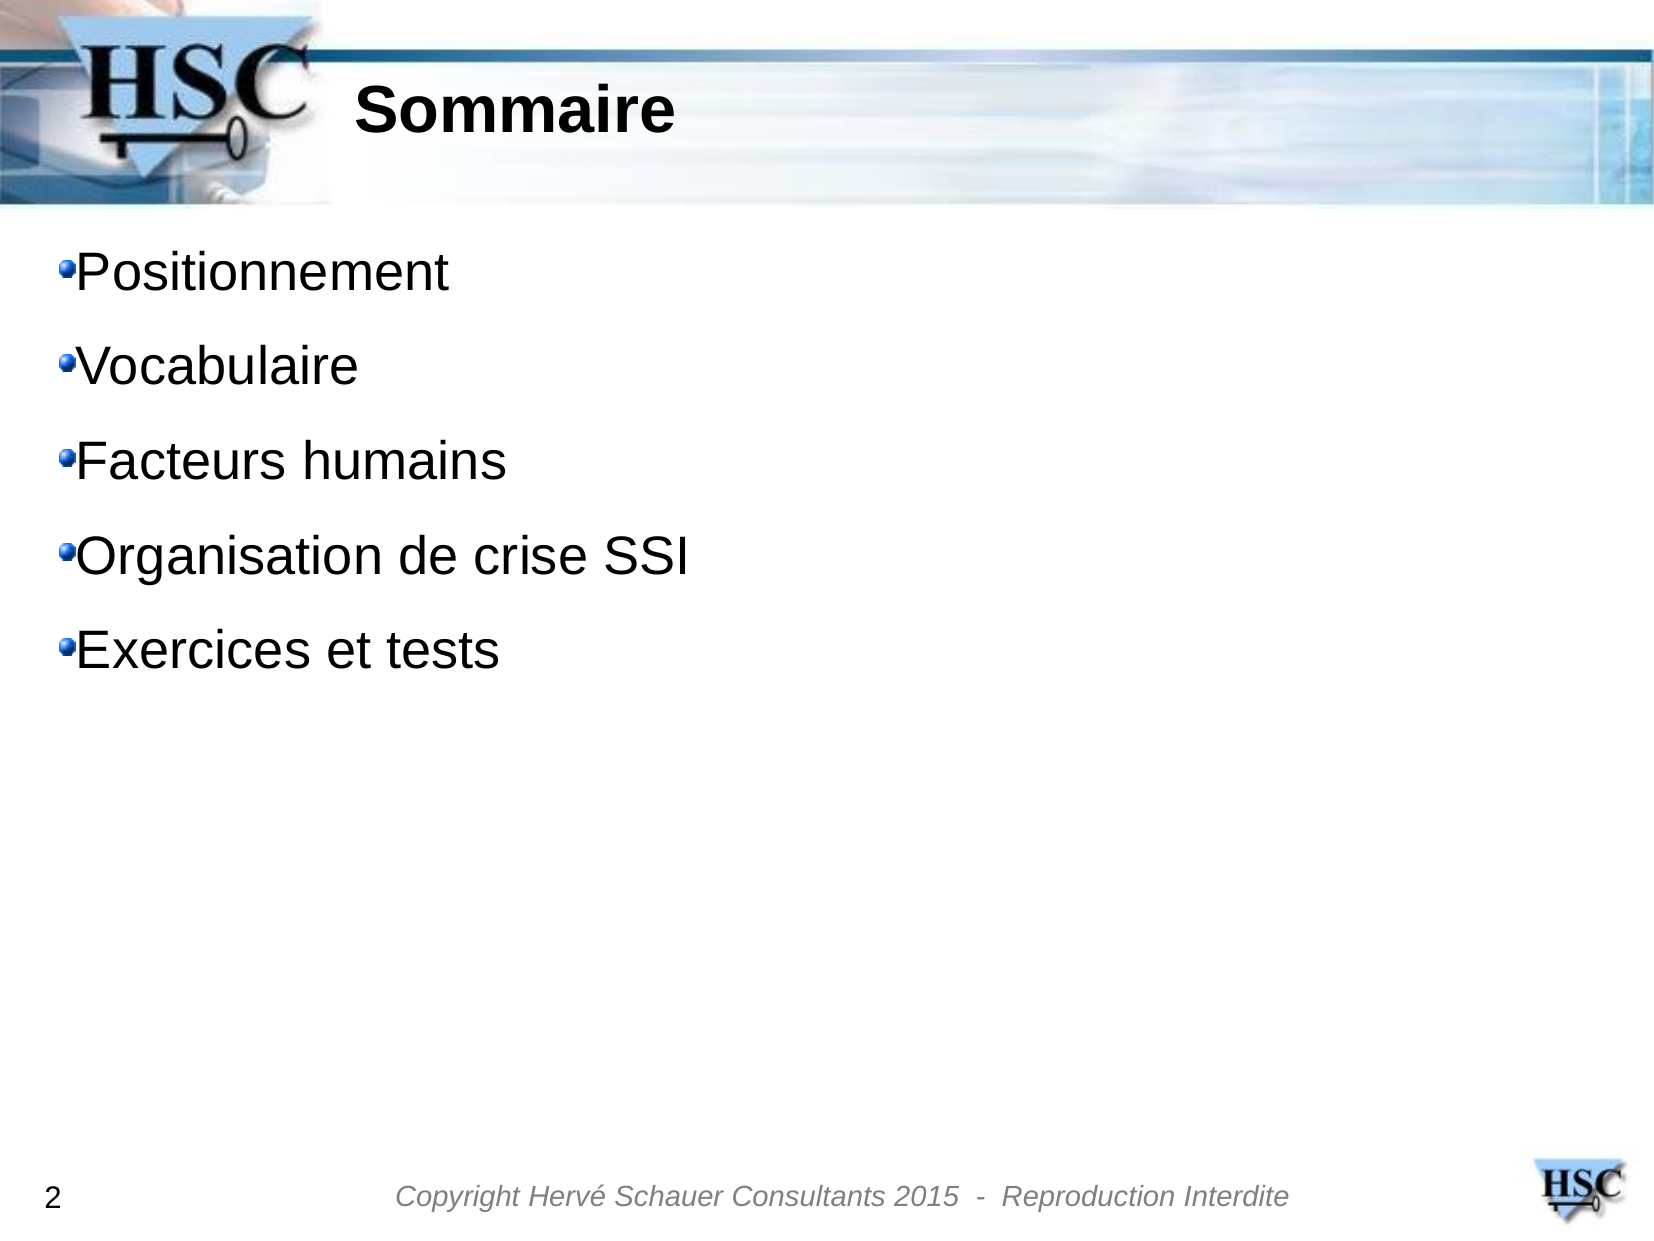

# Sommaire
Positionnement
Vocabulaire
Facteurs humains
Organisation de crise SSI
Exercices et tests